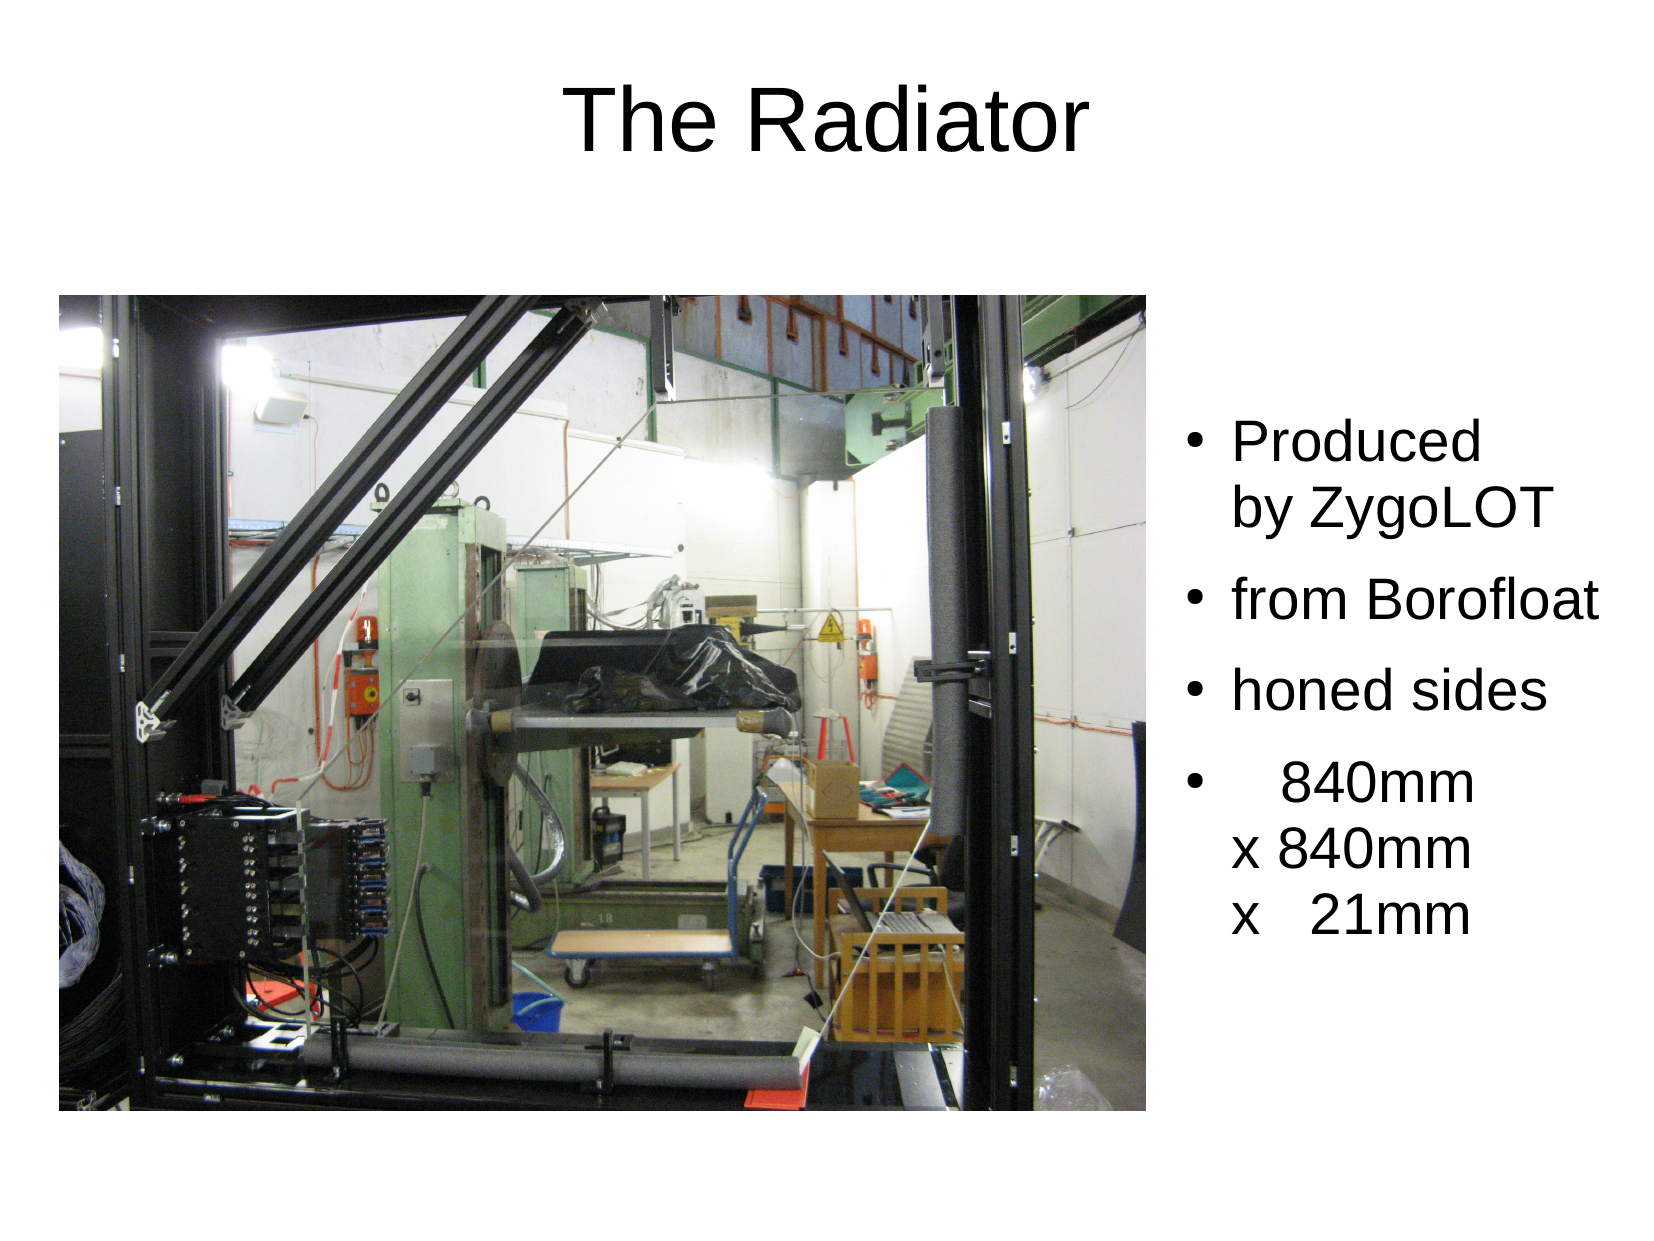

# The Radiator
Produced
by ZygoLOT
from Borofloat
honed sides
 840mm
x 840mm
x 21mm